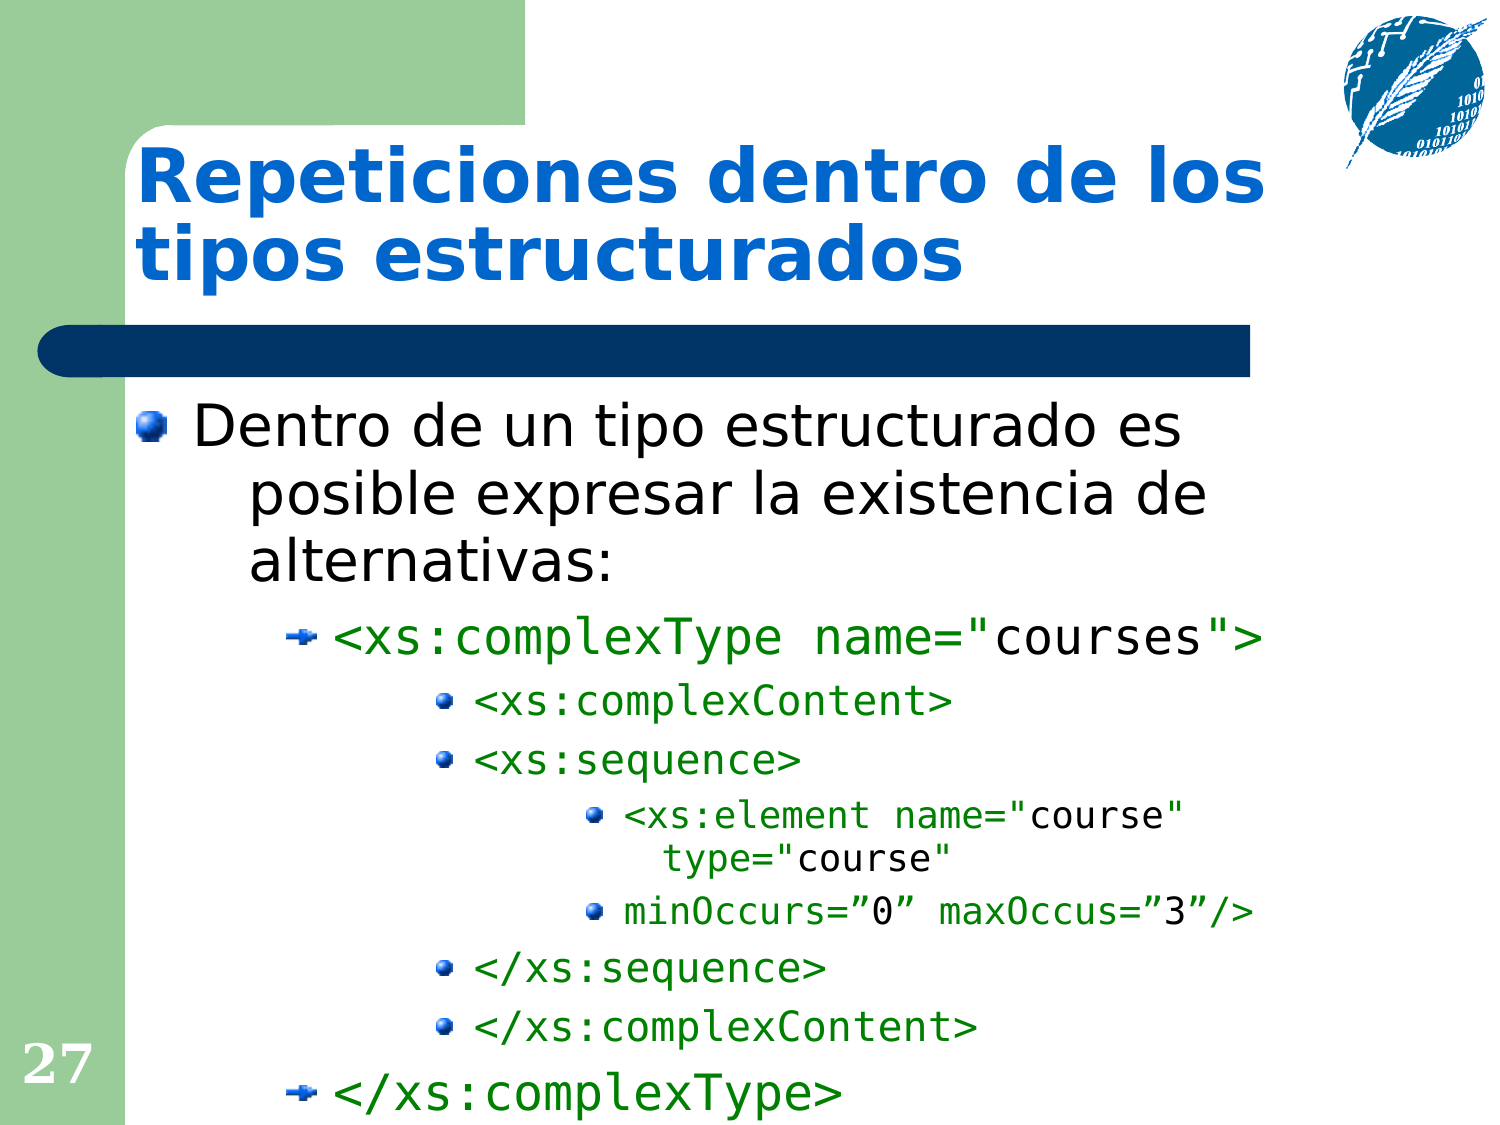

# Repeticiones dentro de los tipos estructurados
Dentro de un tipo estructurado es posible expresar la existencia de alternativas:
<xs:complexType name="courses">
<xs:complexContent>
<xs:sequence>
<xs:element name="course" type="course"
minOccurs=”0” maxOccus=”3”/>
</xs:sequence>
</xs:complexContent>
</xs:complexType>
27